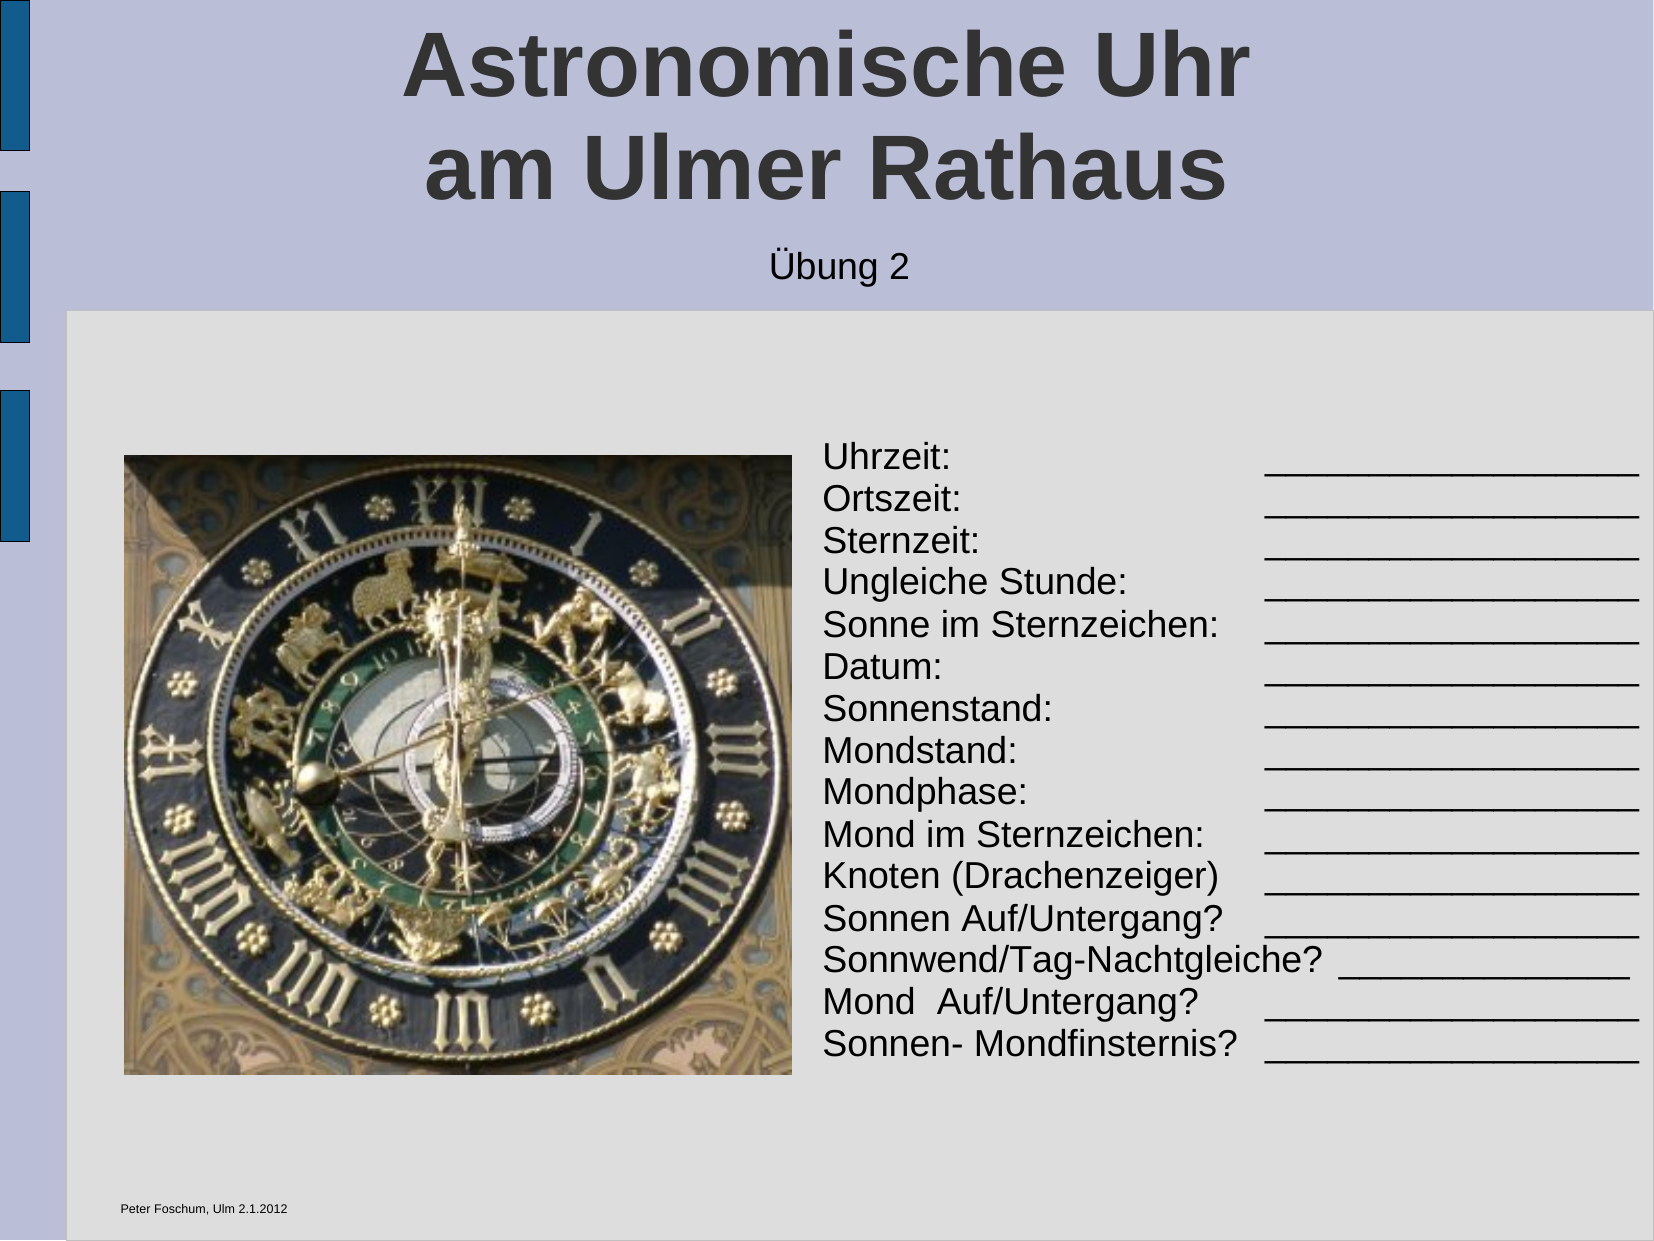

# Astronomische Uhr am Ulmer Rathaus
Übung 2
Uhrzeit:					__________________
Ortszeit:					__________________
Sternzeit:				__________________
Ungleiche Stunde:		__________________
Sonne im Sternzeichen:	__________________
Datum:					__________________
Sonnenstand:			__________________
Mondstand:				__________________
Mondphase:				__________________
Mond im Sternzeichen:	__________________
Knoten (Drachenzeiger)	__________________
Sonnen Auf/Untergang?	__________________
Sonnwend/Tag-Nachtgleiche?	______________
Mond Auf/Untergang?	__________________
Sonnen- Mondfinsternis?	__________________
Peter Foschum, Ulm 2.1.2012
Peter Foschum, Ulm 16.4.2007